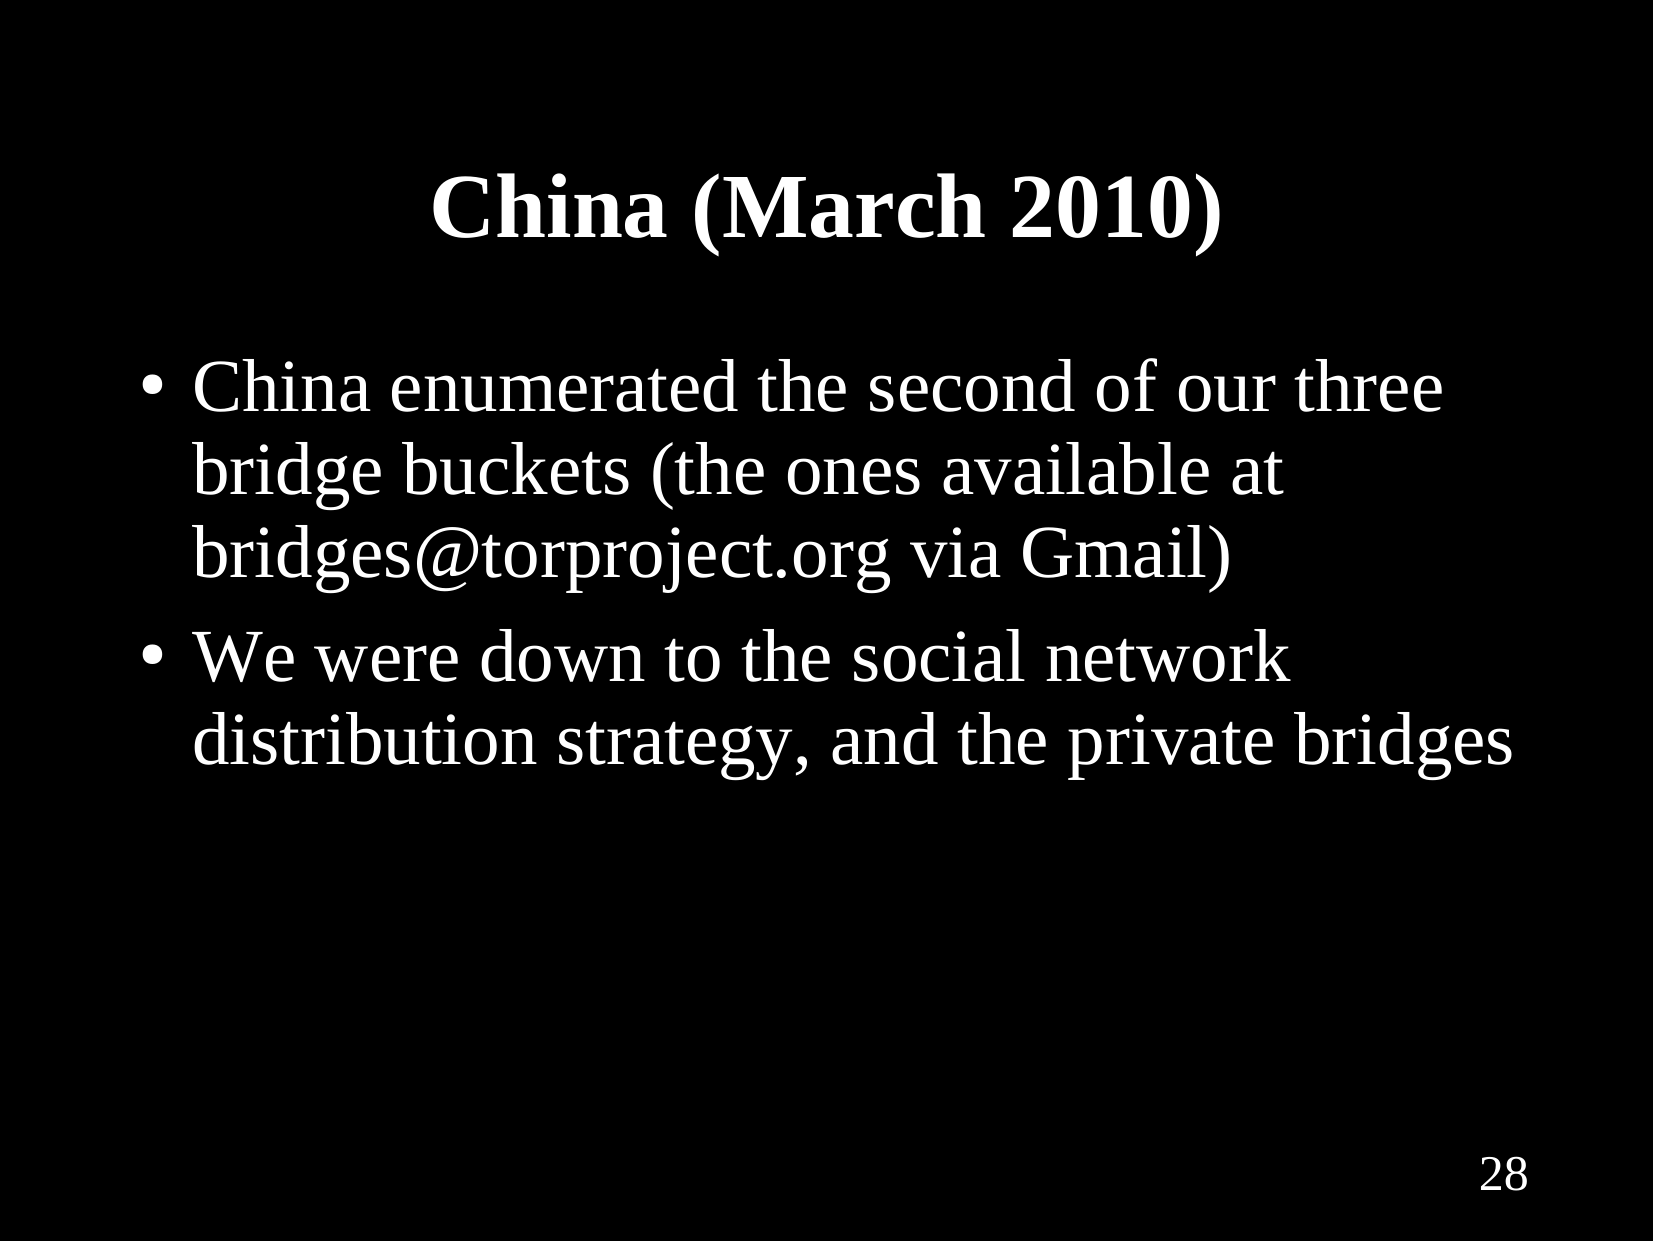

# China (March 2010)
China enumerated the second of our three bridge buckets (the ones available at bridges@torproject.org via Gmail)
We were down to the social network distribution strategy, and the private bridges